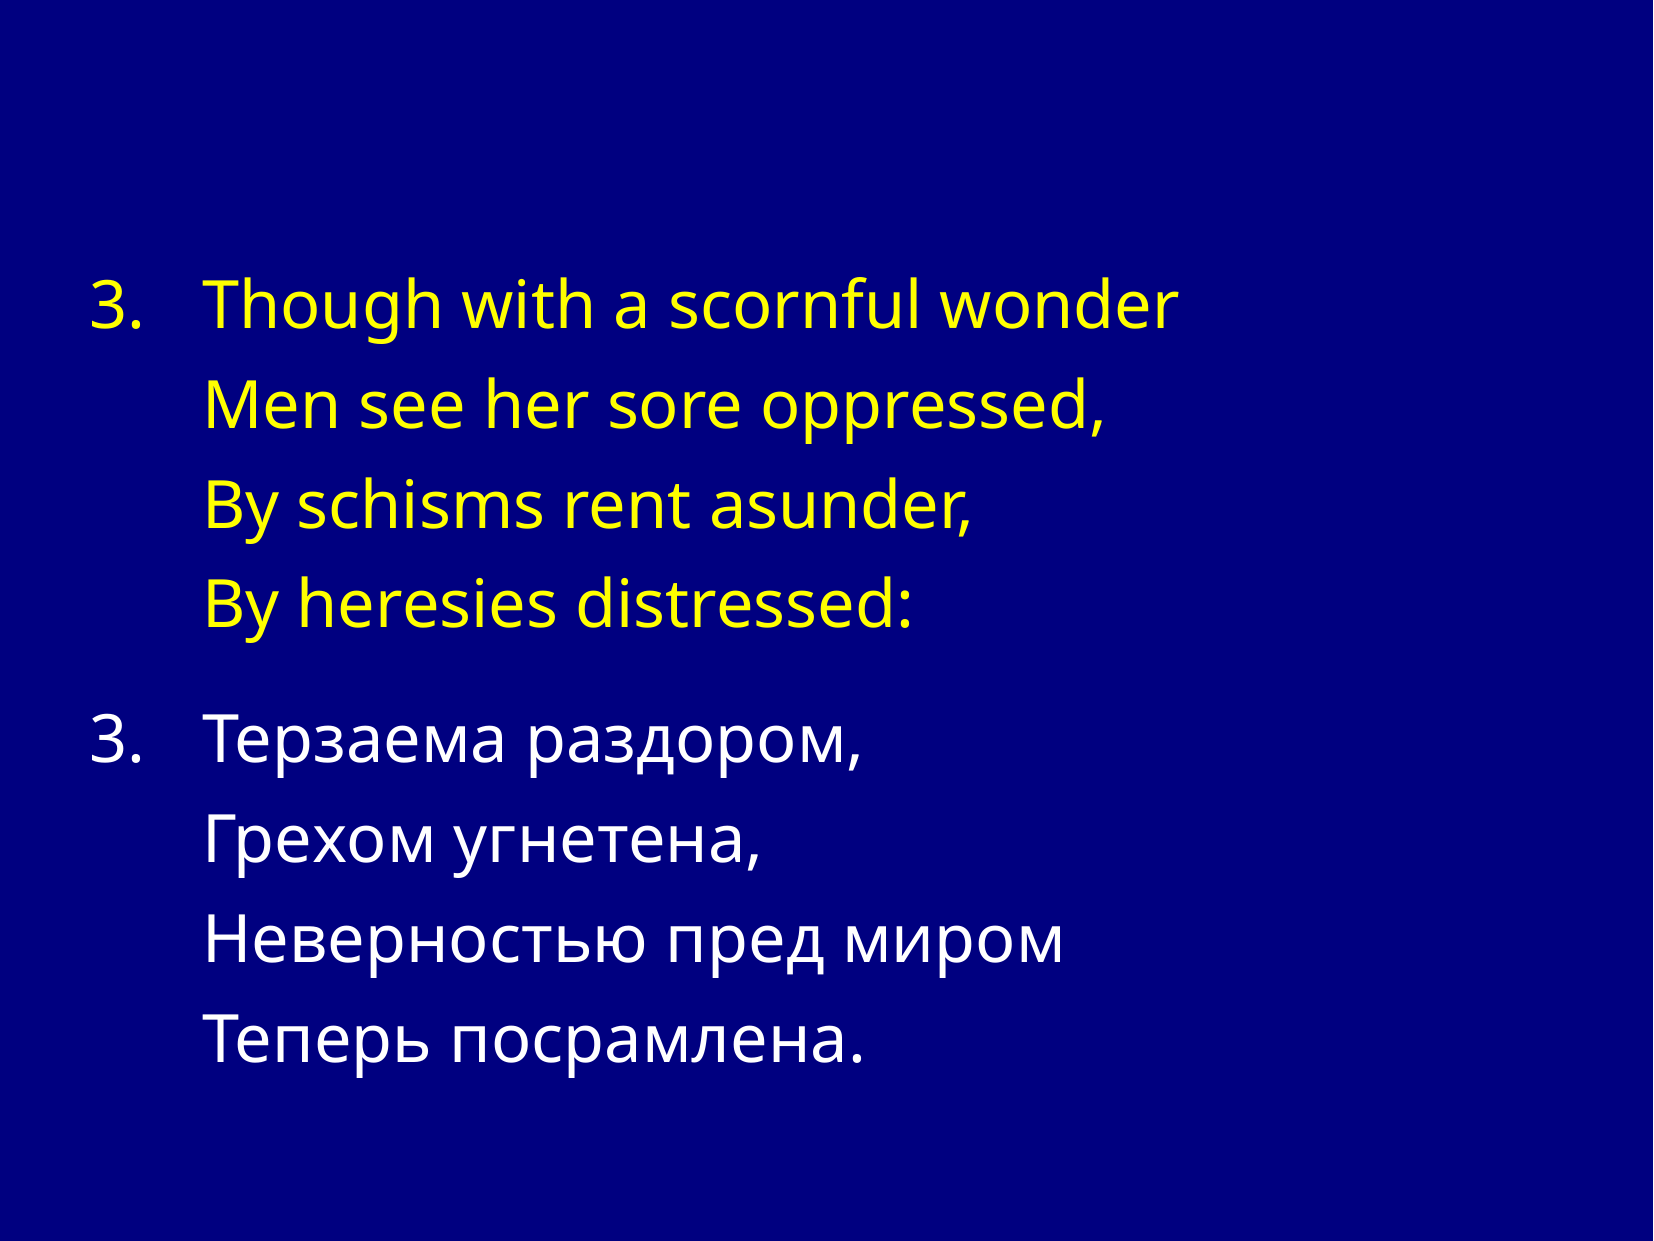

3.	Though with a scornful wonder
	Men see her sore oppressed,
	By schisms rent asunder,
	By heresies distressed:
3.	Терзаема раздором,
	Грехом угнетена,
	Неверностью пред миром
	Теперь посрамлена.